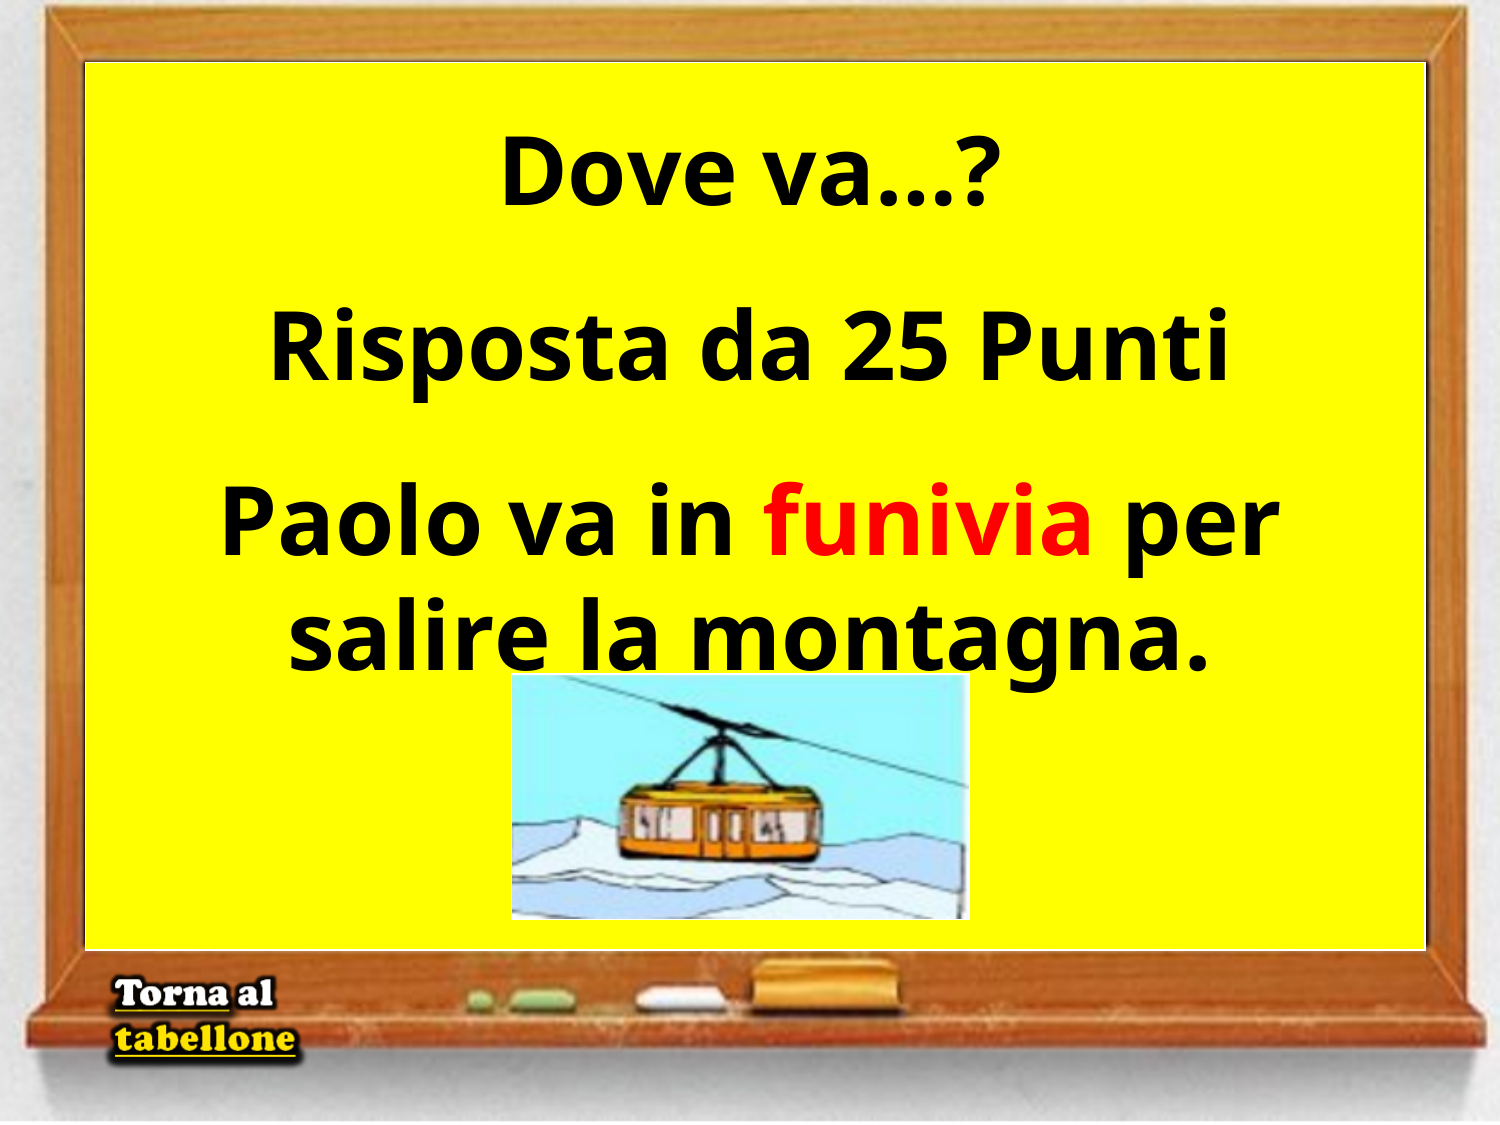

Dove va…?
Risposta da 25 Punti
Paolo va in funivia per salire la montagna.